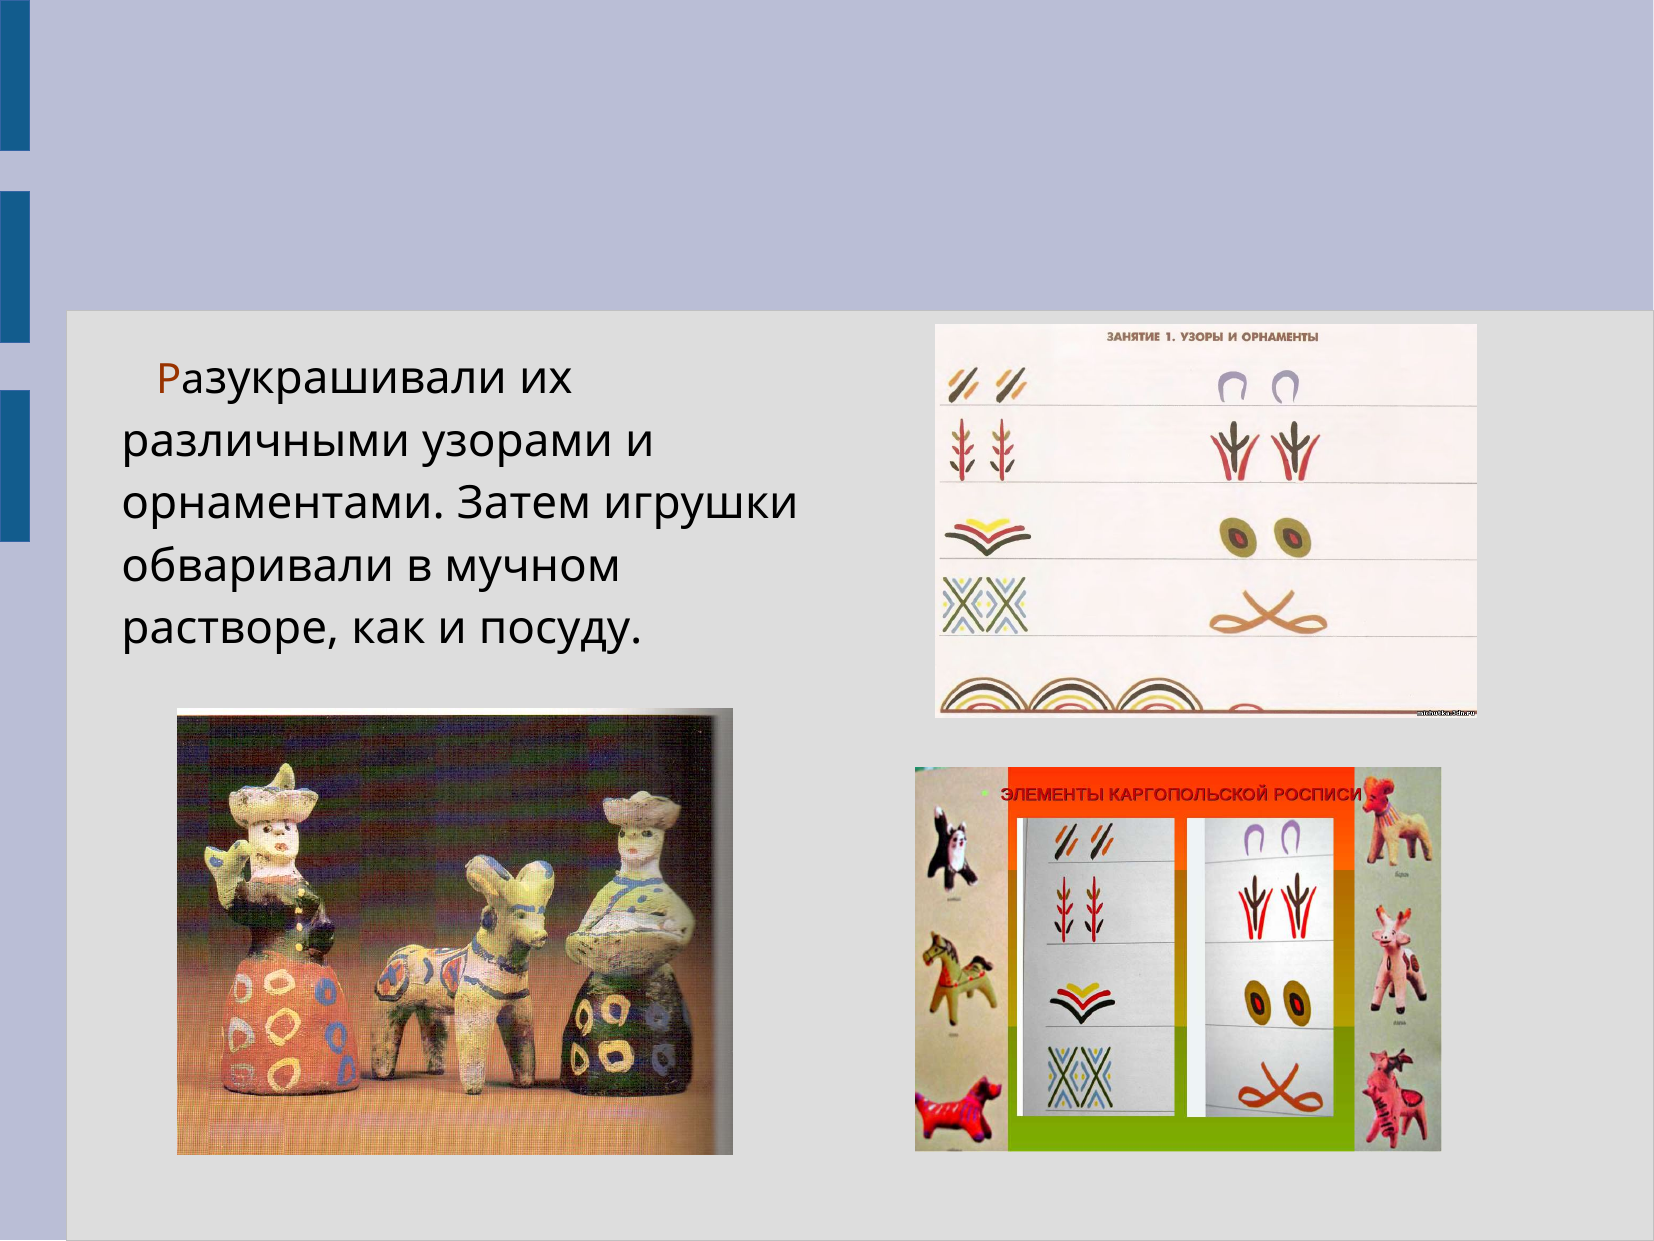

# Разукрашивали их различными узорами и орнаментами. Затем игрушки обваривали в мучном растворе, как и посуду.